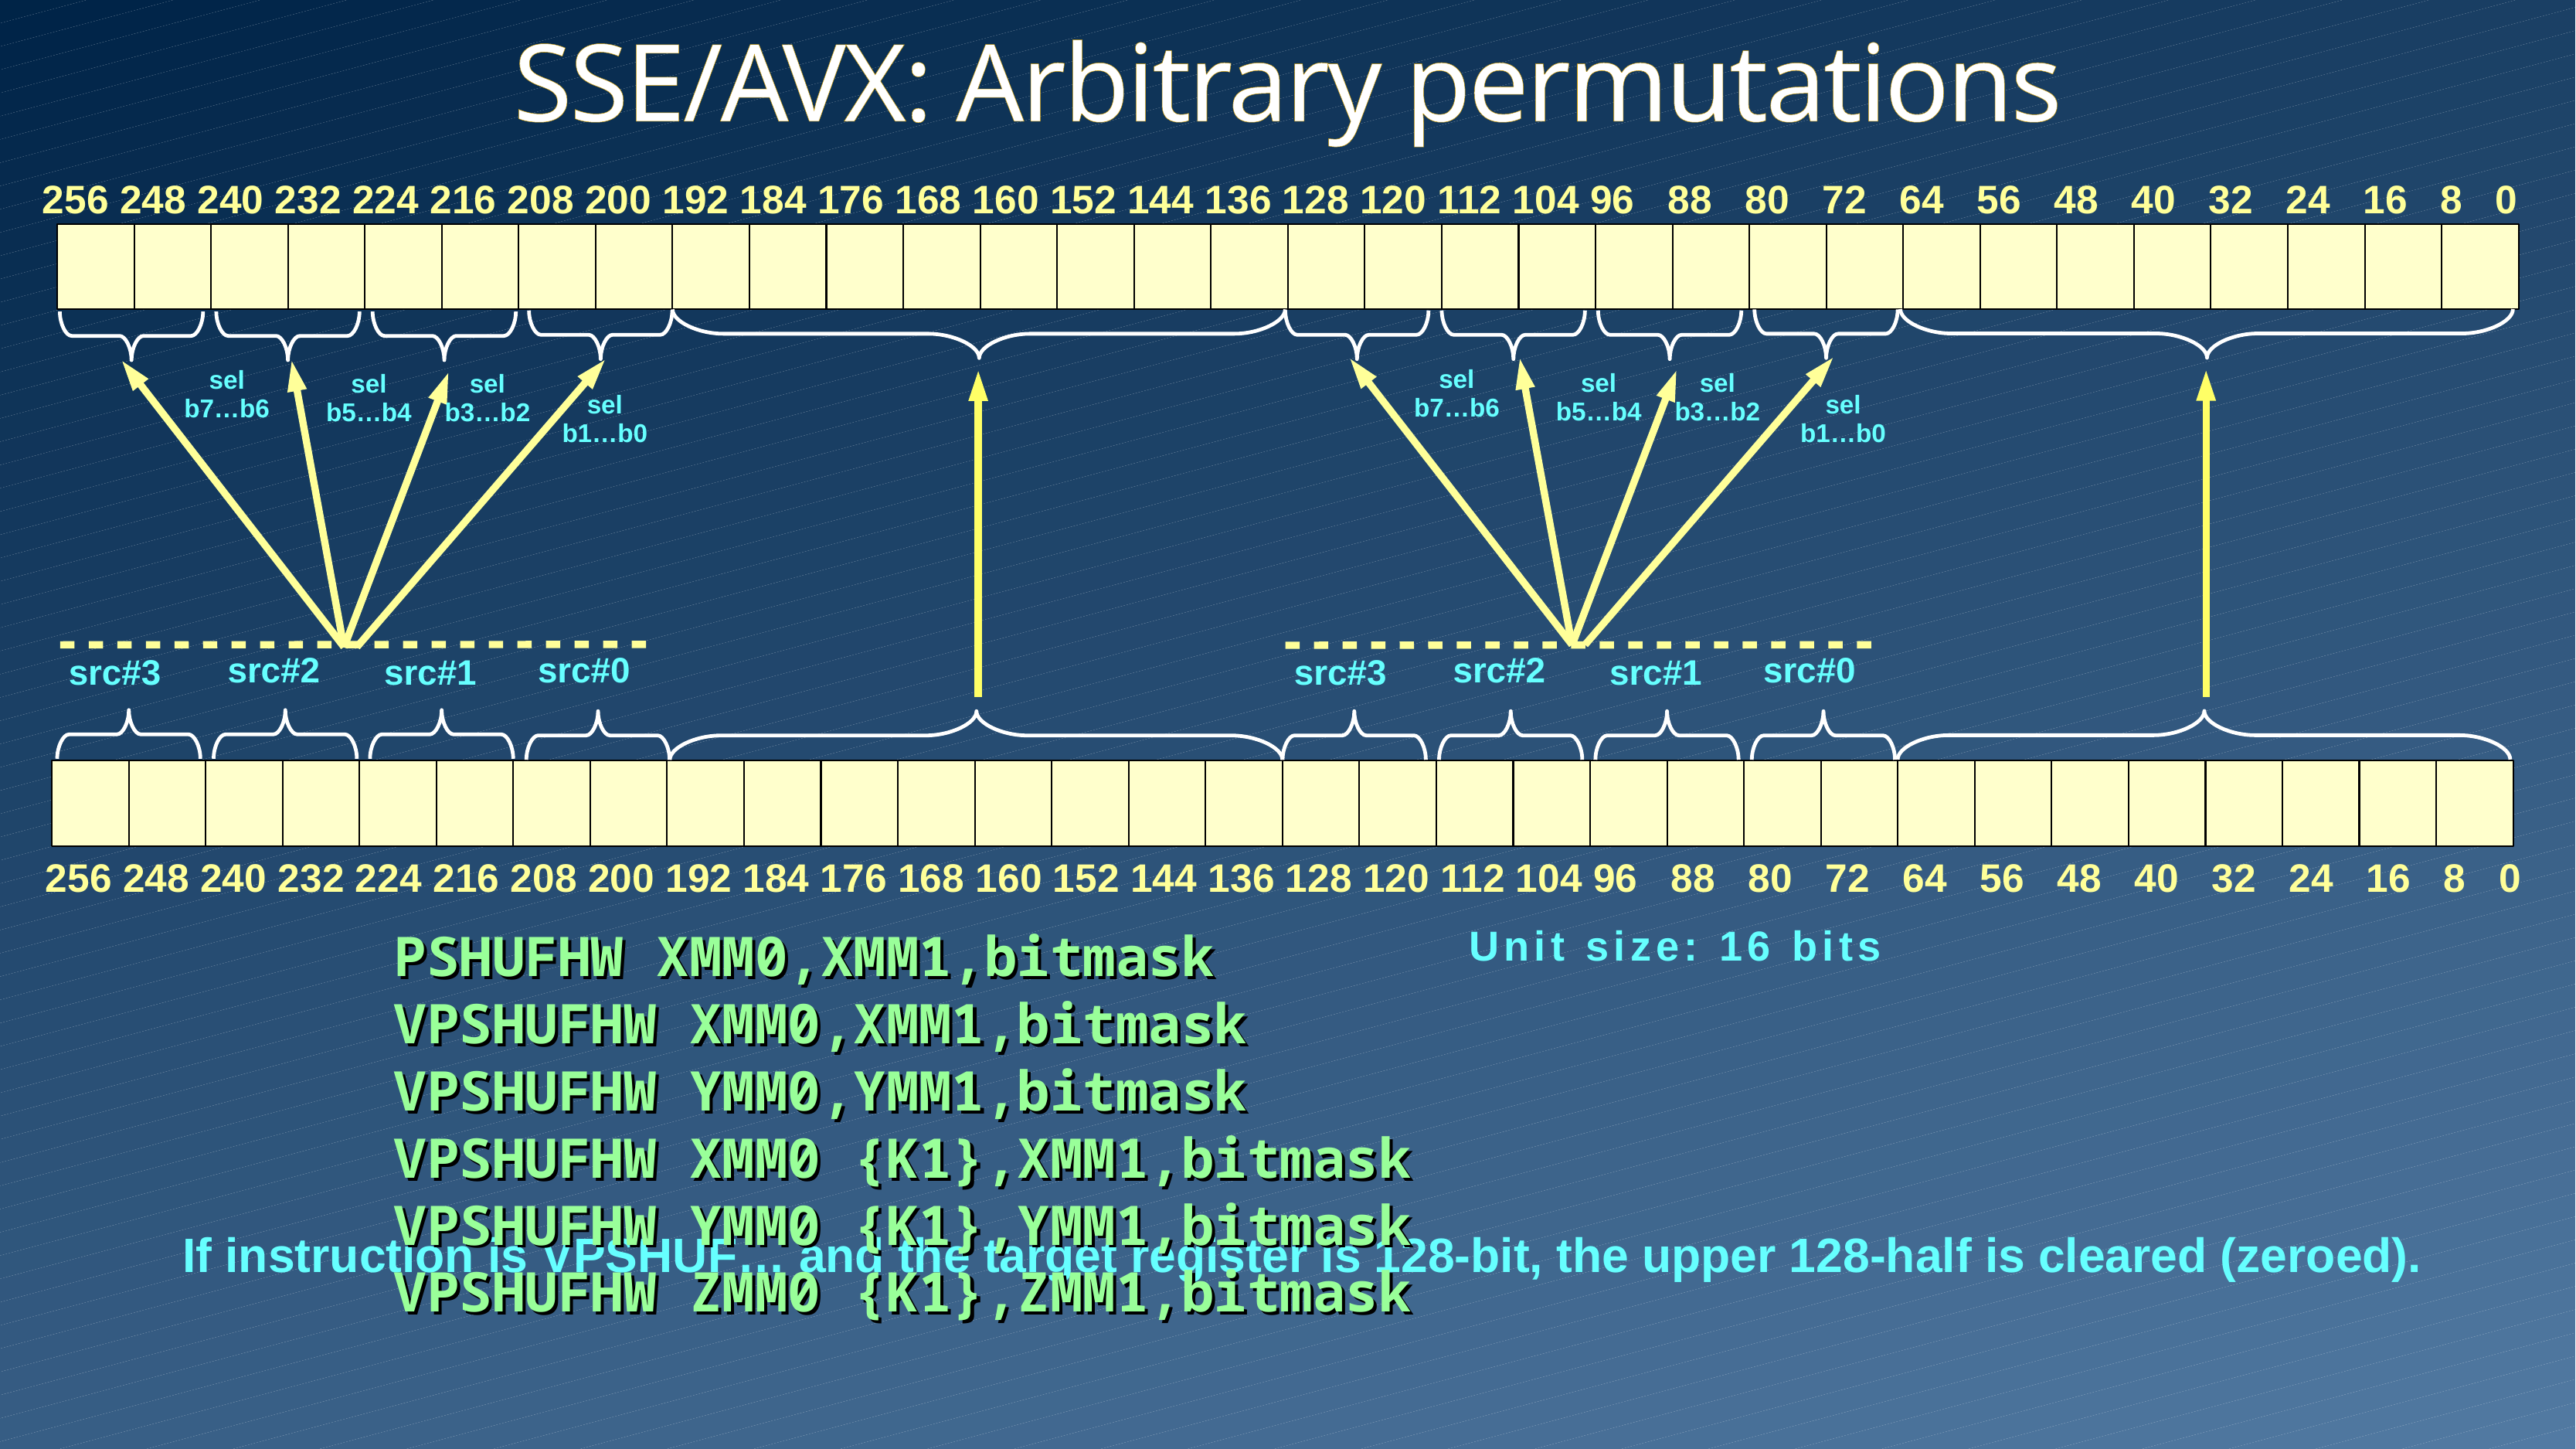

# SSE/AVX: Arbitrary permutations
256 248 240 232 224 216 208 200 192 184 176 168 160 152 144 136 128 120 112 104 96 88 80 72 64 56 48 40 32 24 16 8 0
sel
b7…b6
sel
b7…b6
sel
b5…b4
sel
b3…b2
sel
b5…b4
sel
b3…b2
sel
b1…b0
sel
b1…b0
src#0
src#0
src#2
src#2
src#3
src#1
src#3
src#1
256 248 240 232 224 216 208 200 192 184 176 168 160 152 144 136 128 120 112 104 96 88 80 72 64 56 48 40 32 24 16 8 0
PSHUFHW XMM0,XMM1,bitmask
VPSHUFHW XMM0,XMM1,bitmask
VPSHUFHW YMM0,YMM1,bitmask
VPSHUFHW XMM0 {K1},XMM1,bitmask
VPSHUFHW YMM0 {K1},YMM1,bitmask
VPSHUFHW ZMM0 {K1},ZMM1,bitmask
Unit size: 16 bits
If instruction is VPSHUF… and the target register is 128-bit, the upper 128-half is cleared (zeroed).